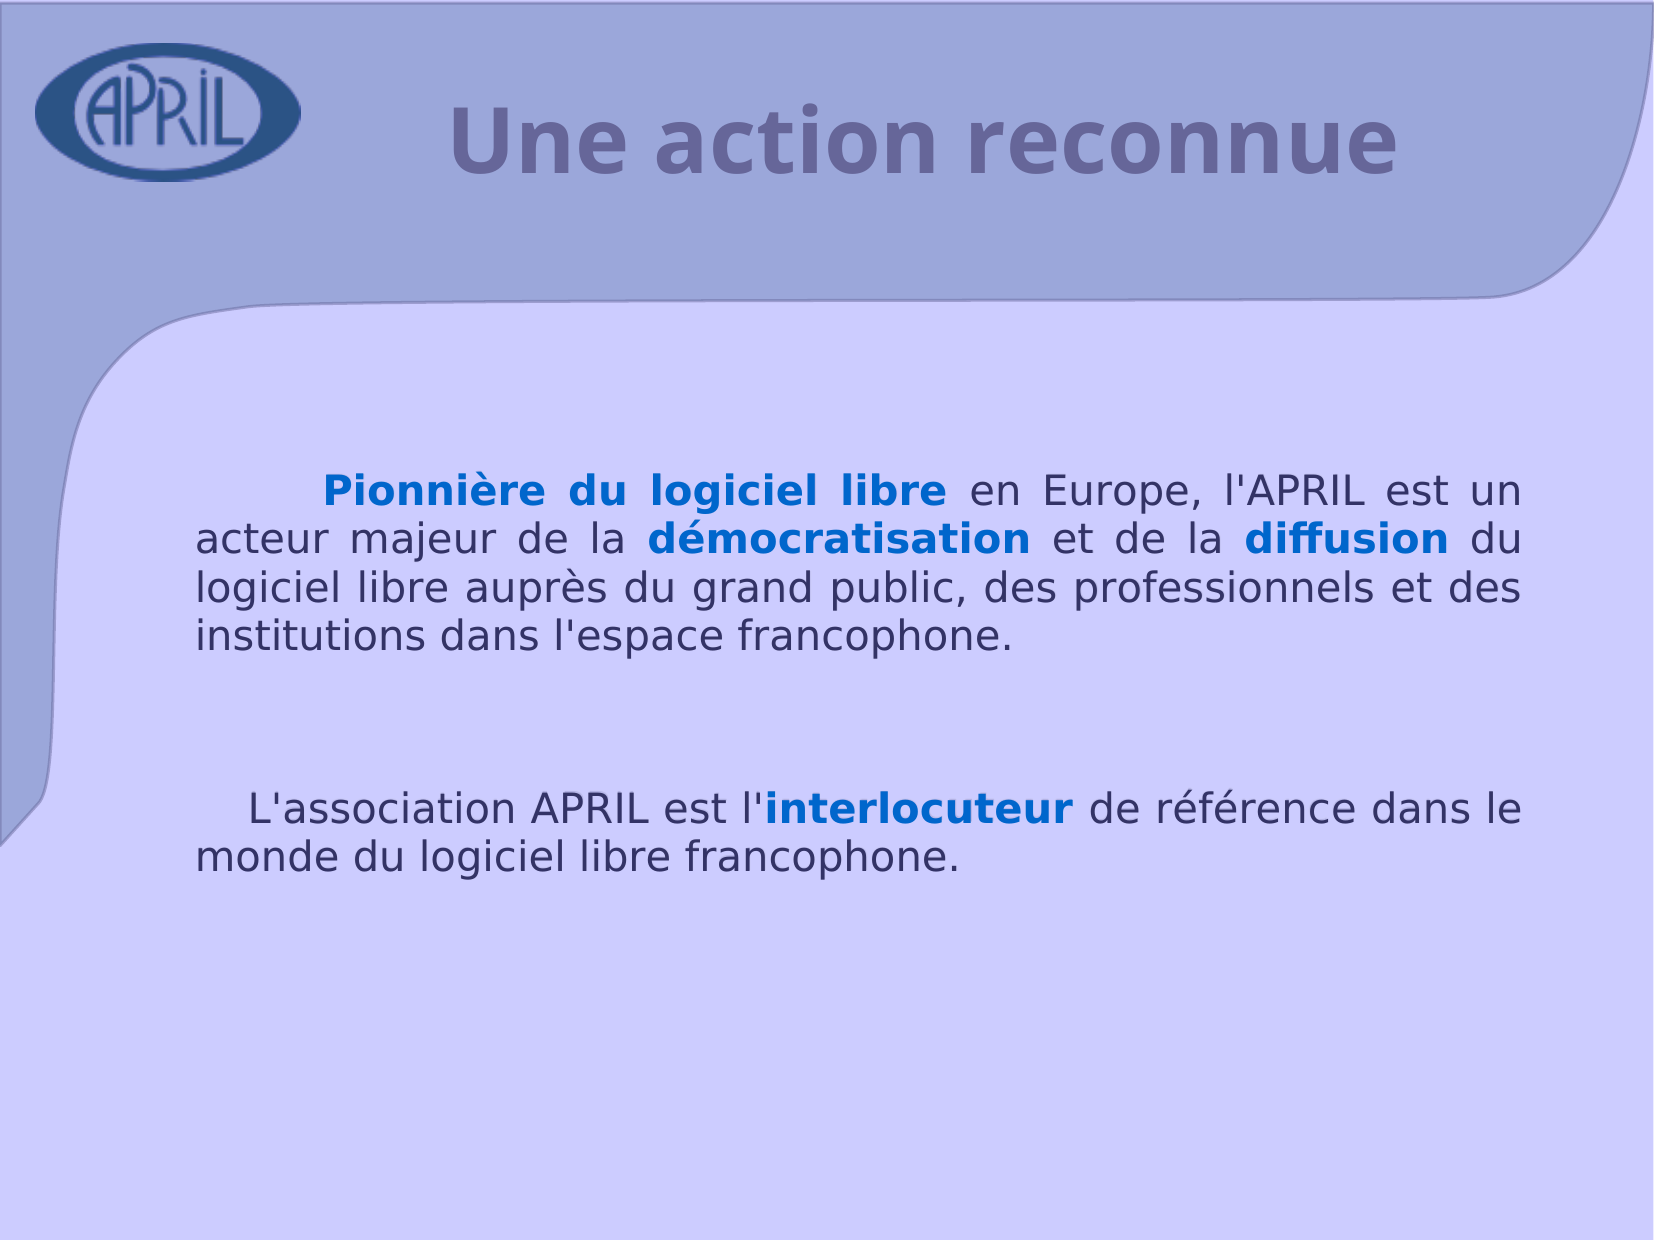

# Une action reconnue
 Pionnière du logiciel libre en Europe, l'APRIL est un acteur majeur de la démocratisation et de la diffusion du logiciel libre auprès du grand public, des professionnels et des institutions dans l'espace francophone.
 L'association APRIL est l'interlocuteur de référence dans le monde du logiciel libre francophone.